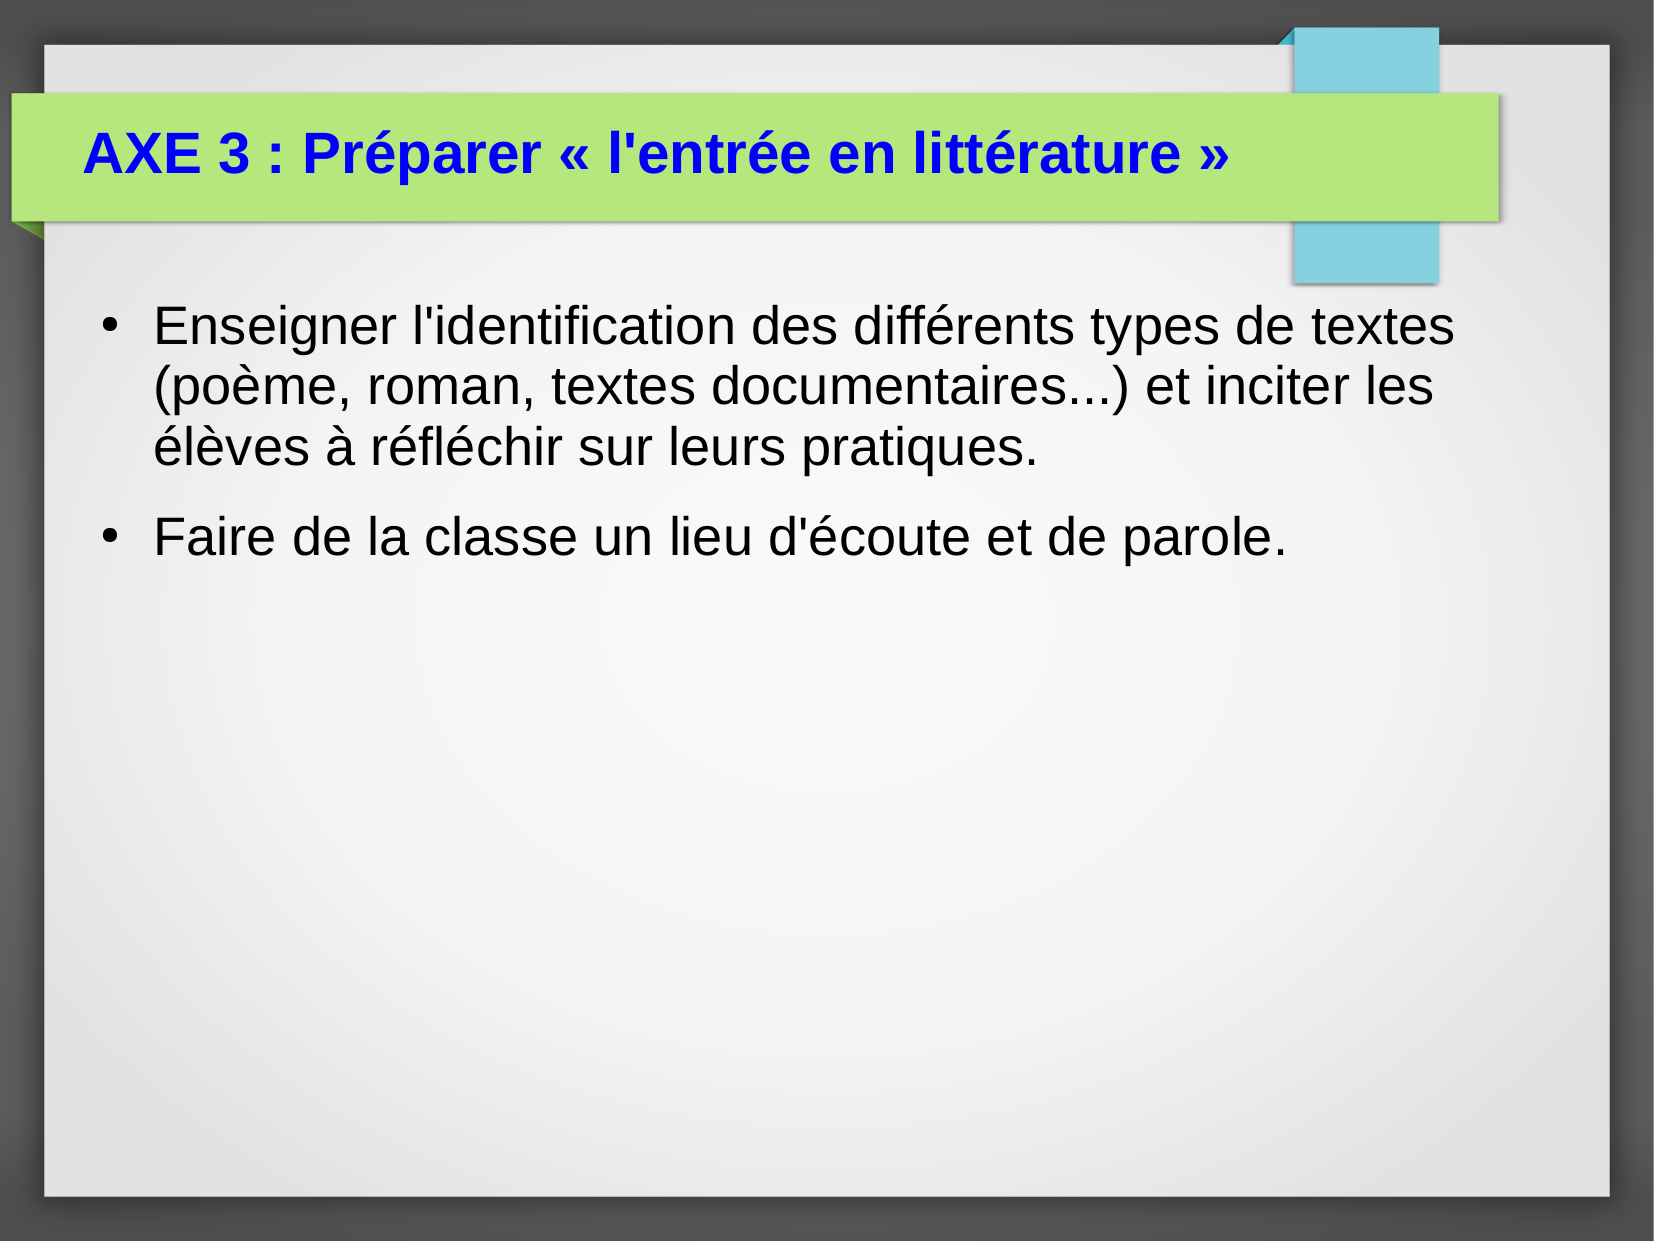

# AXE 3 : Préparer « l'entrée en littérature »
Enseigner l'identification des différents types de textes (poème, roman, textes documentaires...) et inciter les élèves à réfléchir sur leurs pratiques.
Faire de la classe un lieu d'écoute et de parole.